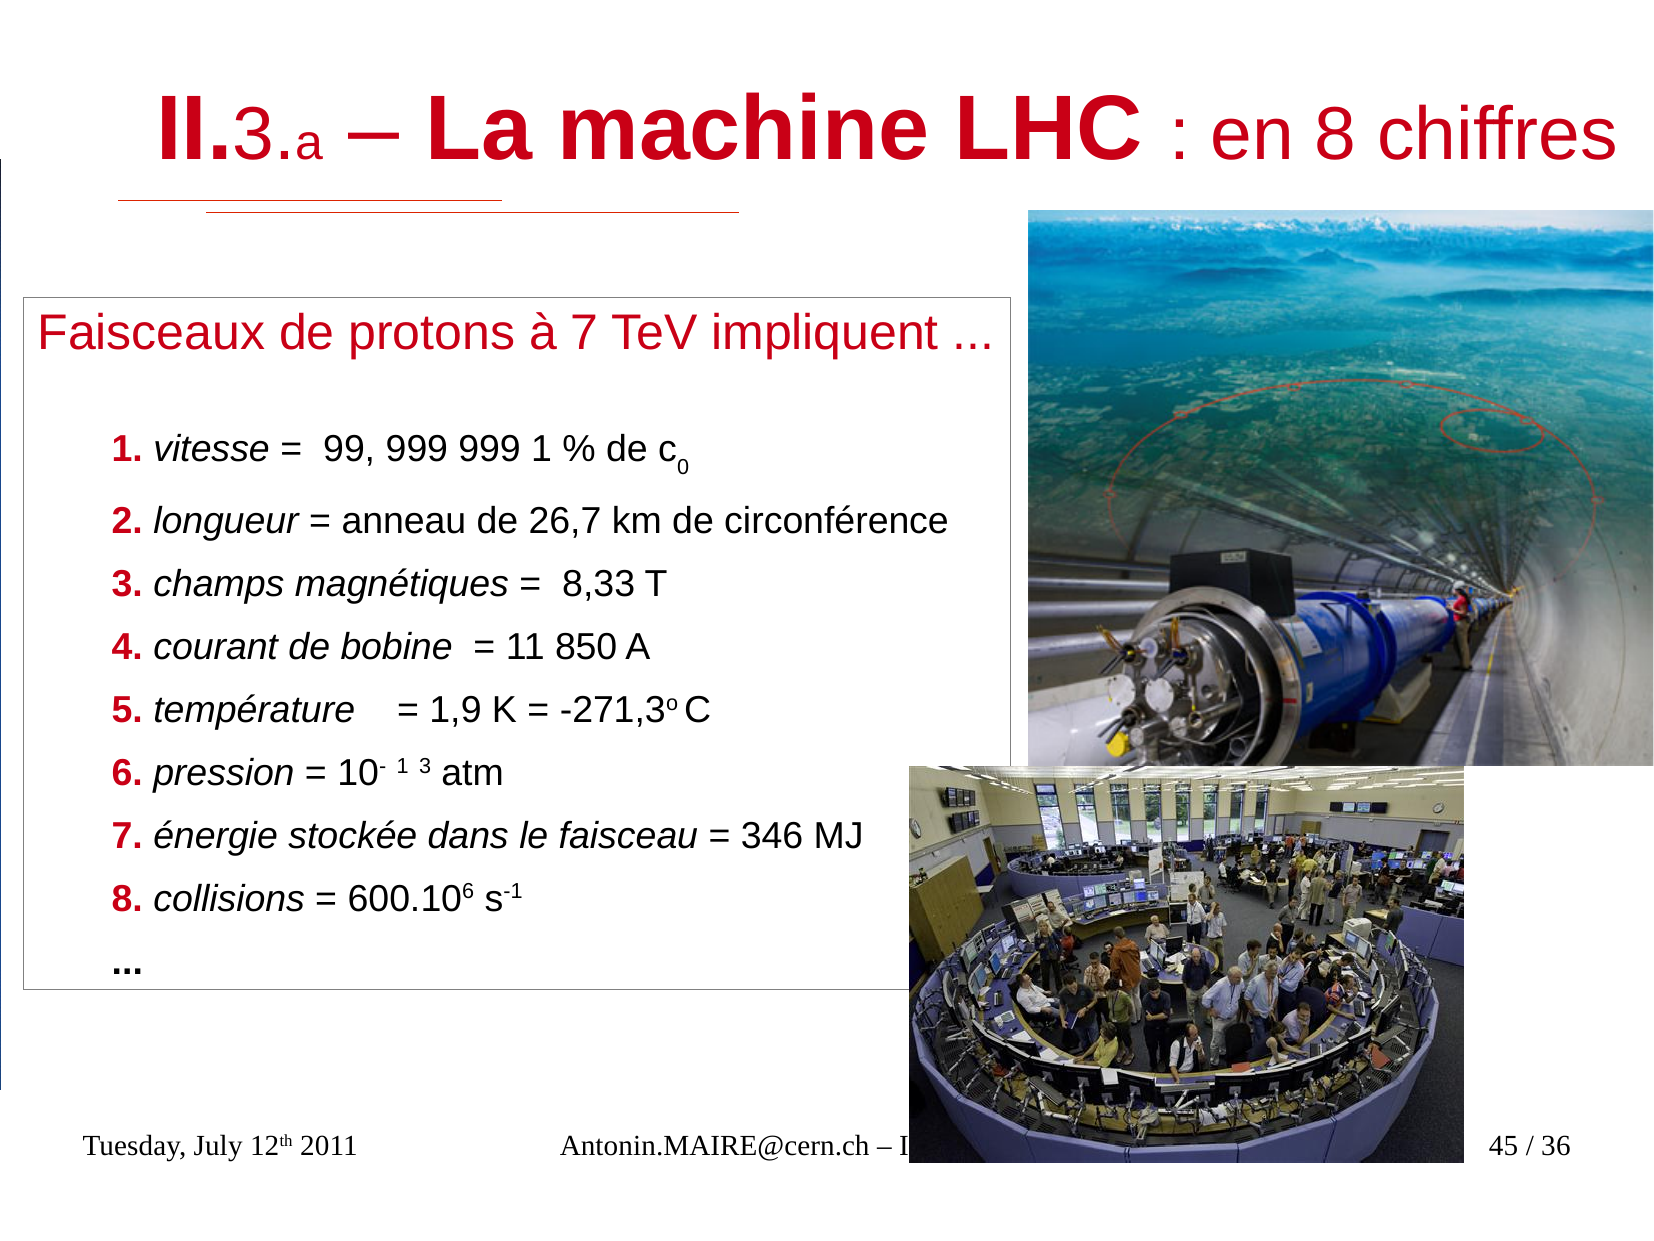

# II.3.a – La machine LHC : en 8 chiffres
Faisceaux de protons à 7 TeV impliquent ...
	1. vitesse = 99, 999 999 1 % de c0
	2. longueur = anneau de 26,7 km de circonférence
	3. champs magnétiques = 8,33 T
	4. courant de bobine = 11 850 A
	5. température = 1,9 K = -271,3o C
	6. pression = 10-13atm
	7. énergie stockée dans le faisceau = 346 MJ
	8. collisions = 600.106 s-1
	...
Mon, March 31st, 2008
Antonin Maire - IPHC Strasbourg / AliceWeek Apr. 08
45